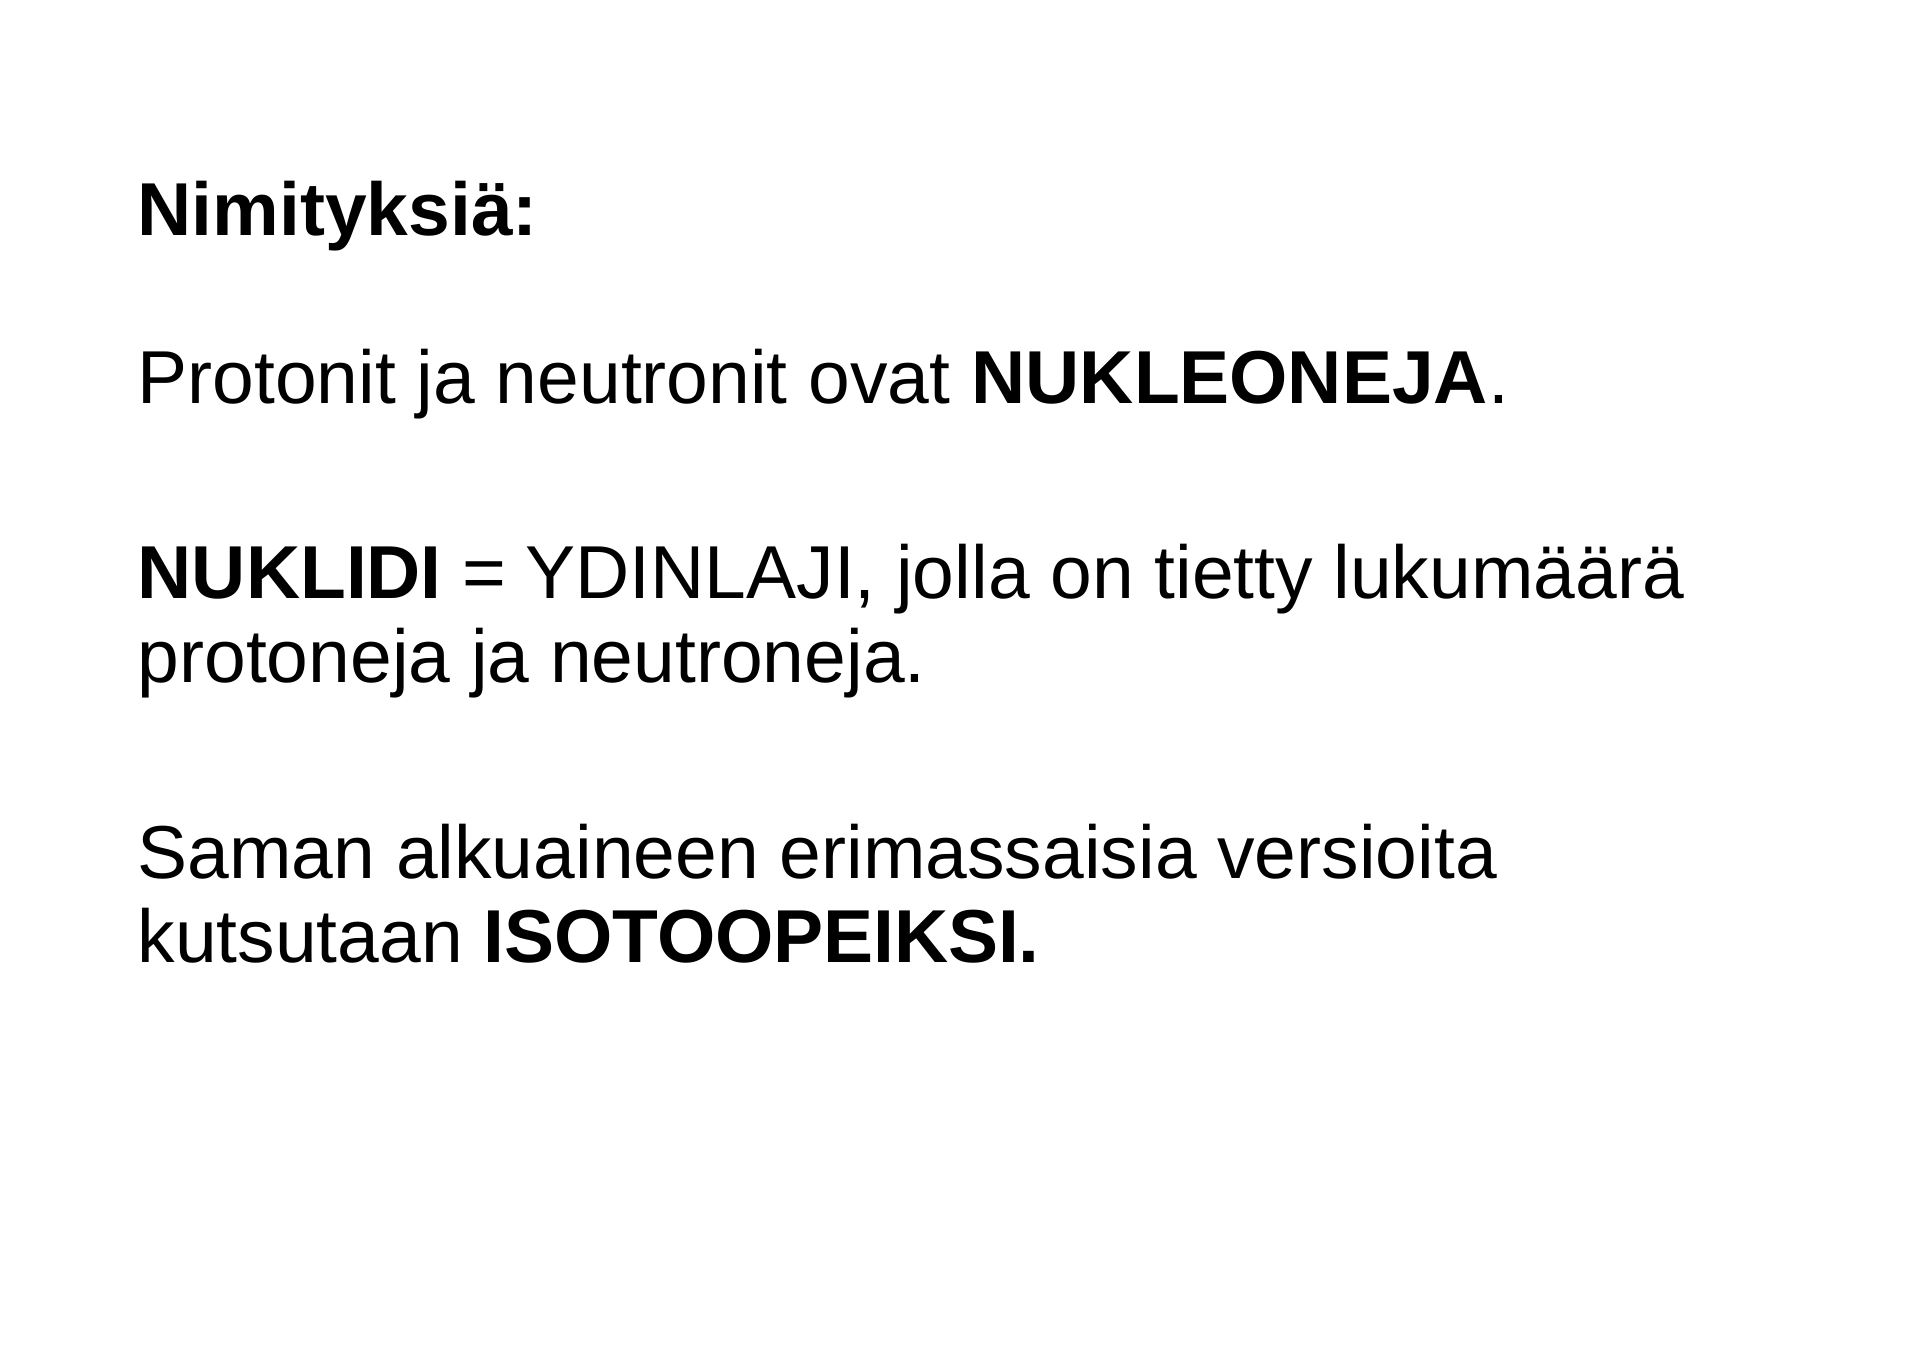

Nimityksiä:
Protonit ja neutronit ovat NUKLEONEJA.
NUKLIDI = YDINLAJI, jolla on tietty lukumäärä protoneja ja neutroneja.
Saman alkuaineen erimassaisia versioita kutsutaan ISOTOOPEIKSI.